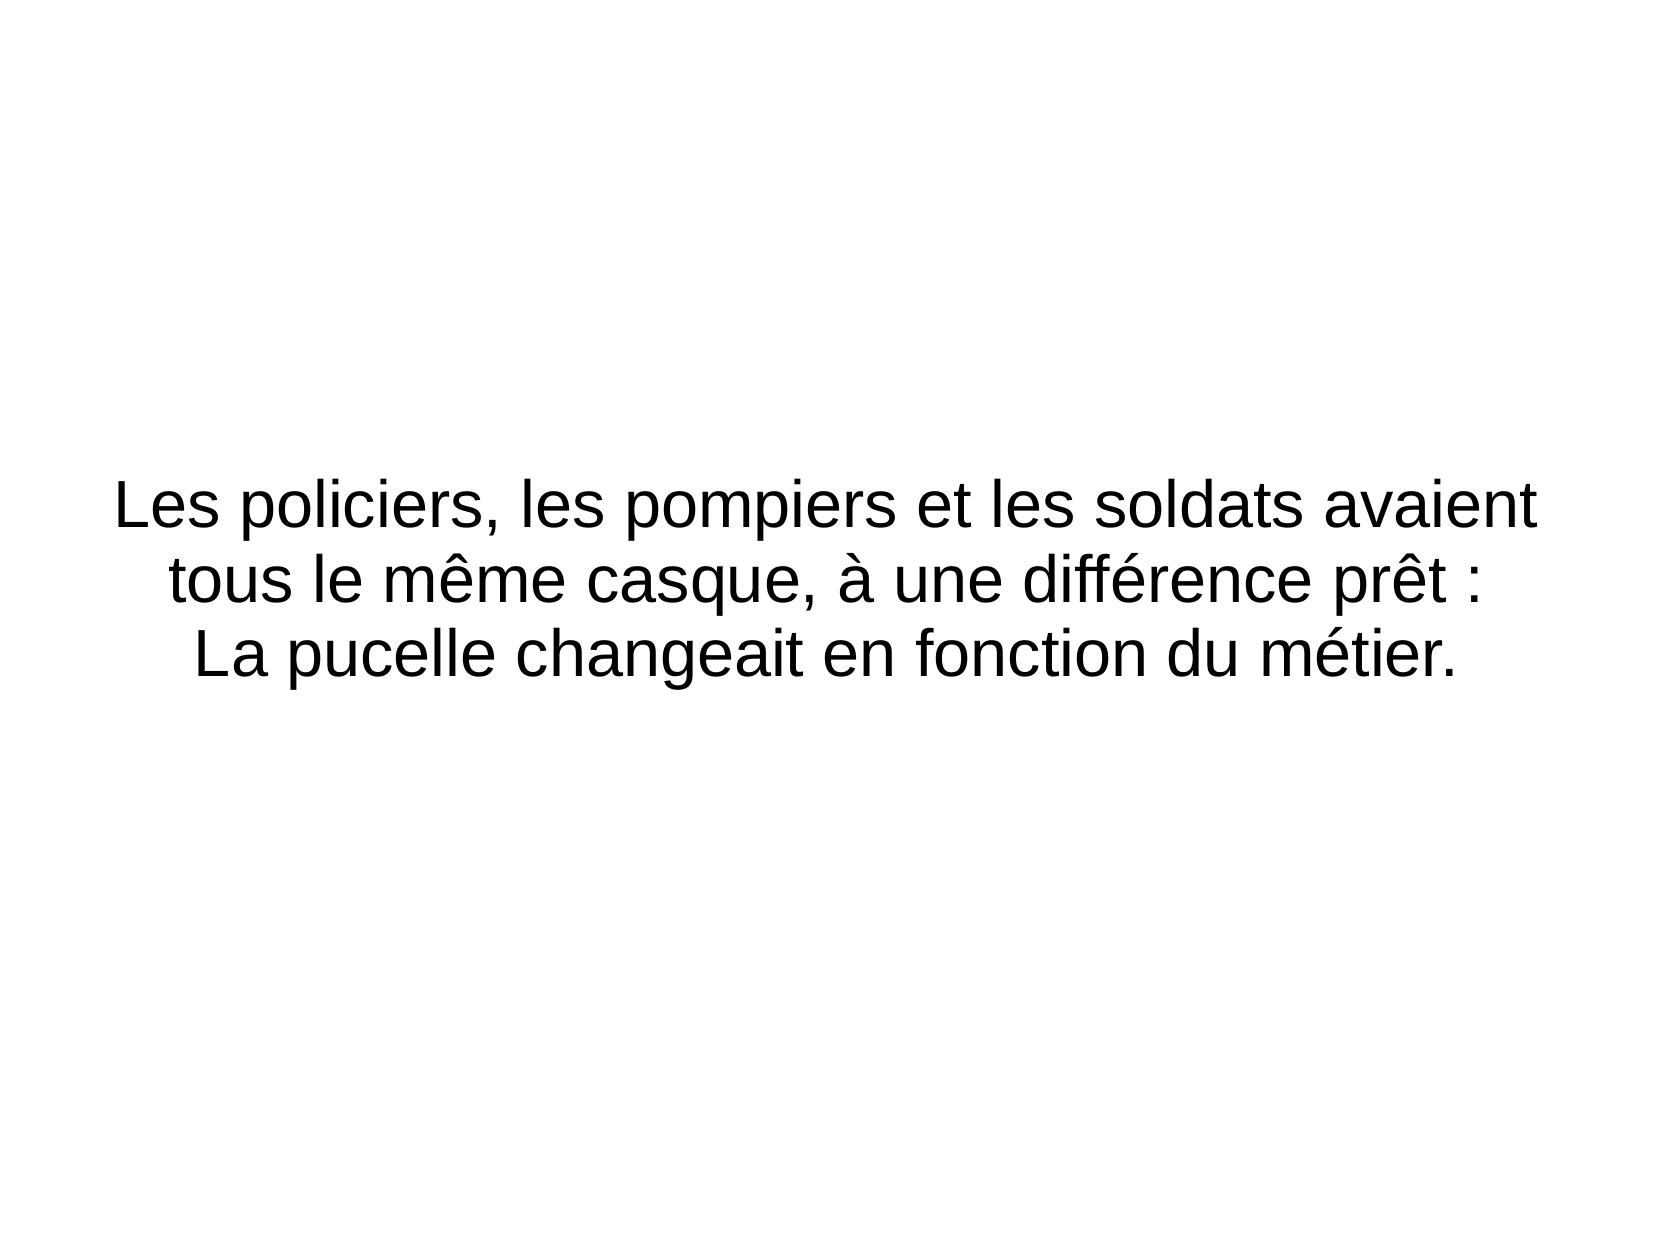

# Les policiers, les pompiers et les soldats avaient tous le même casque, à une différence prêt :
La pucelle changeait en fonction du métier.